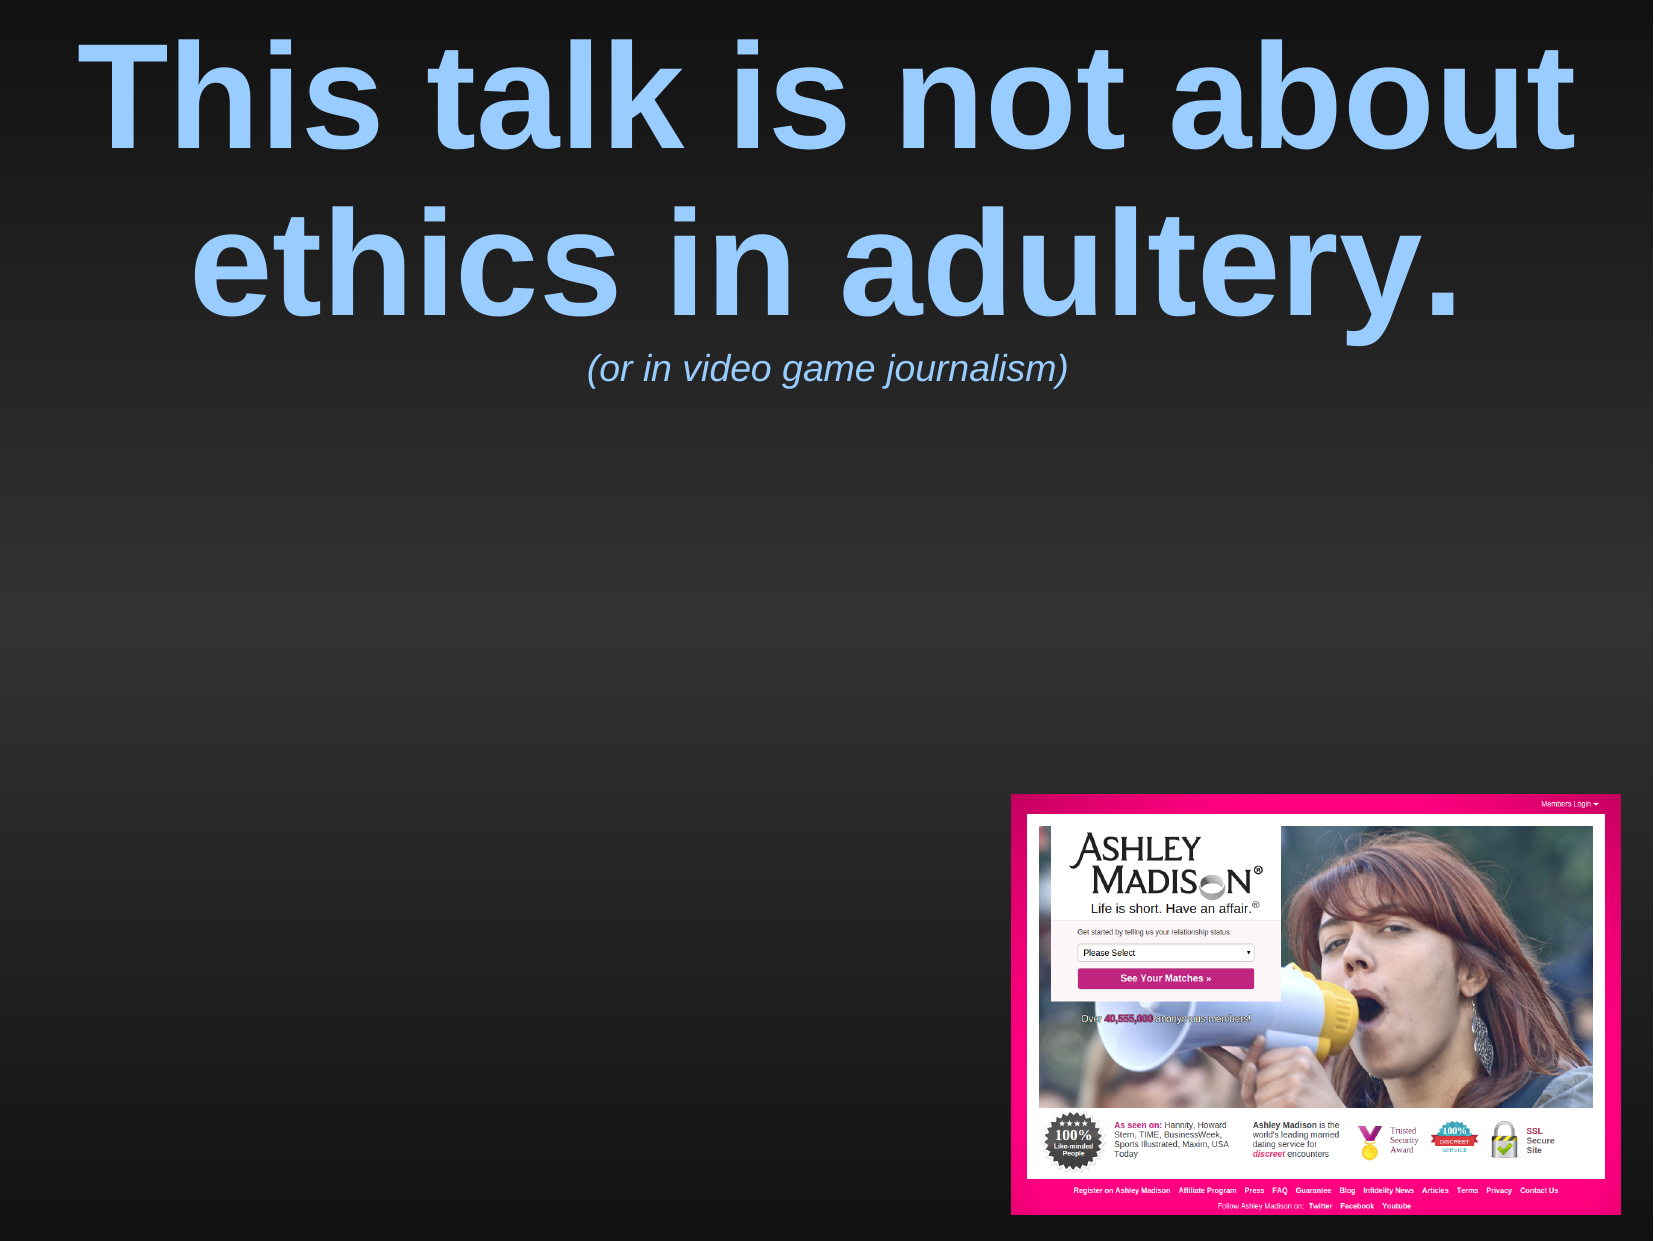

# This talk is not about ethics in adultery. (or in video game journalism)